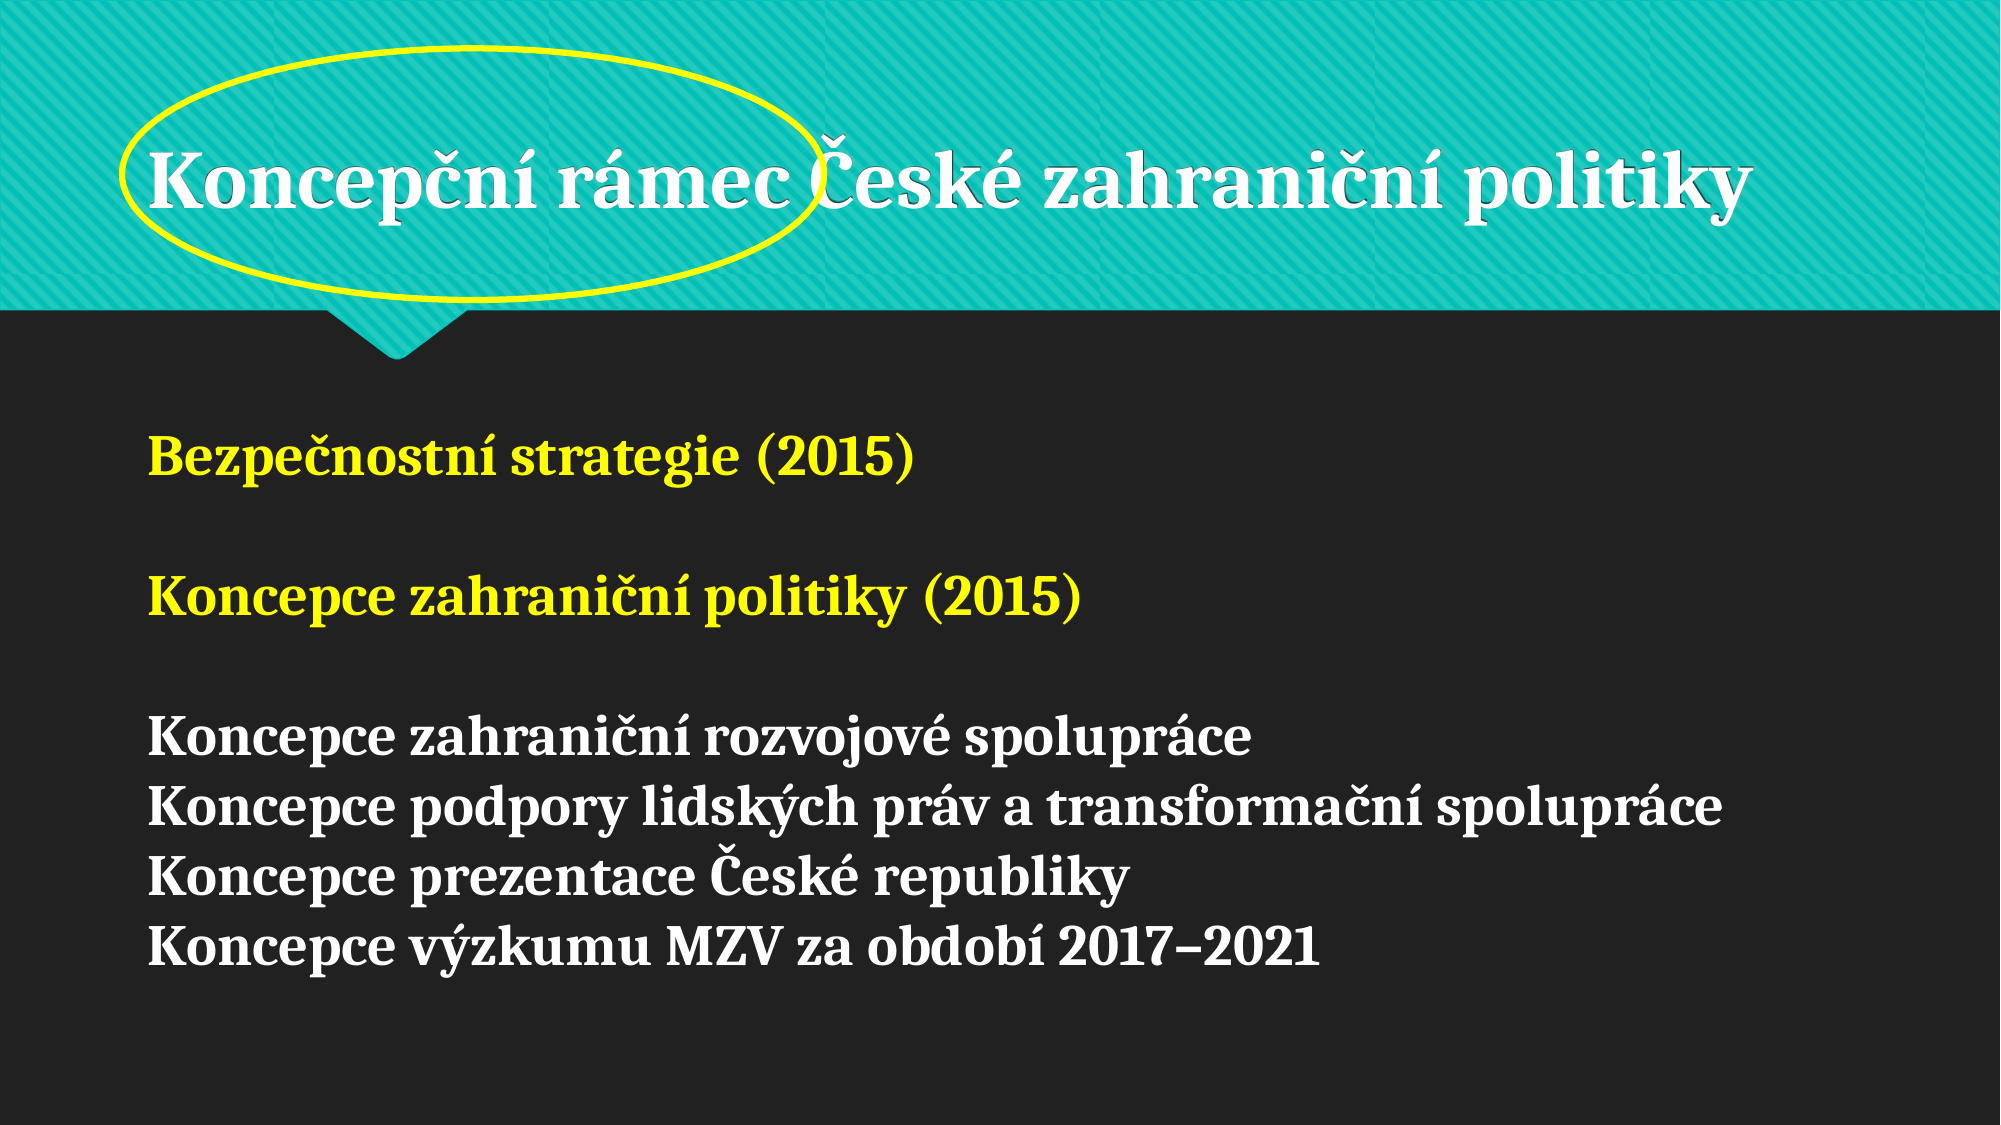

# Koncepční rámec České zahraniční politiky
Bezpečnostní strategie (2015)
Koncepce zahraniční politiky (2015)
Koncepce zahraniční rozvojové spolupráce
Koncepce podpory lidských práv a transformační spolupráce
Koncepce prezentace České republiky
Koncepce výzkumu MZV za období 2017–2021